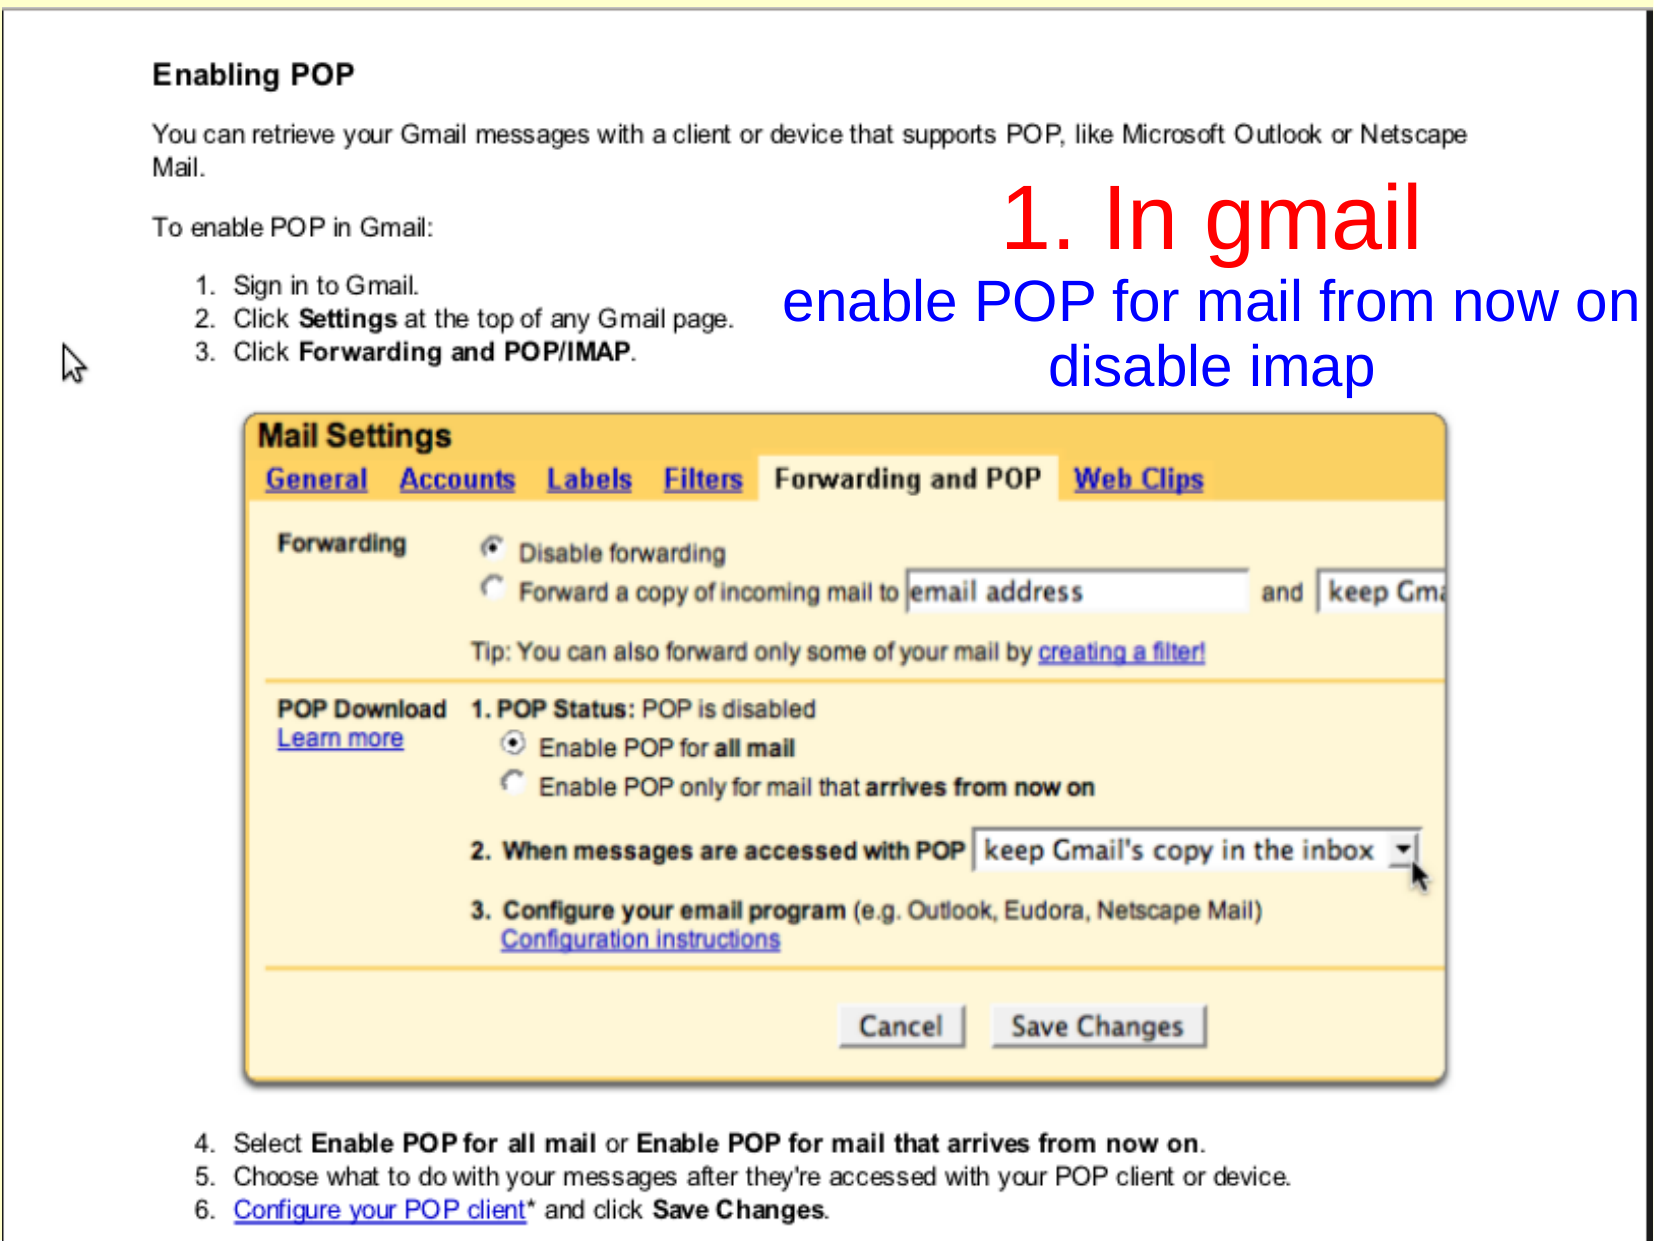

# 1. In gmail enable POP for mail from now on disable imap